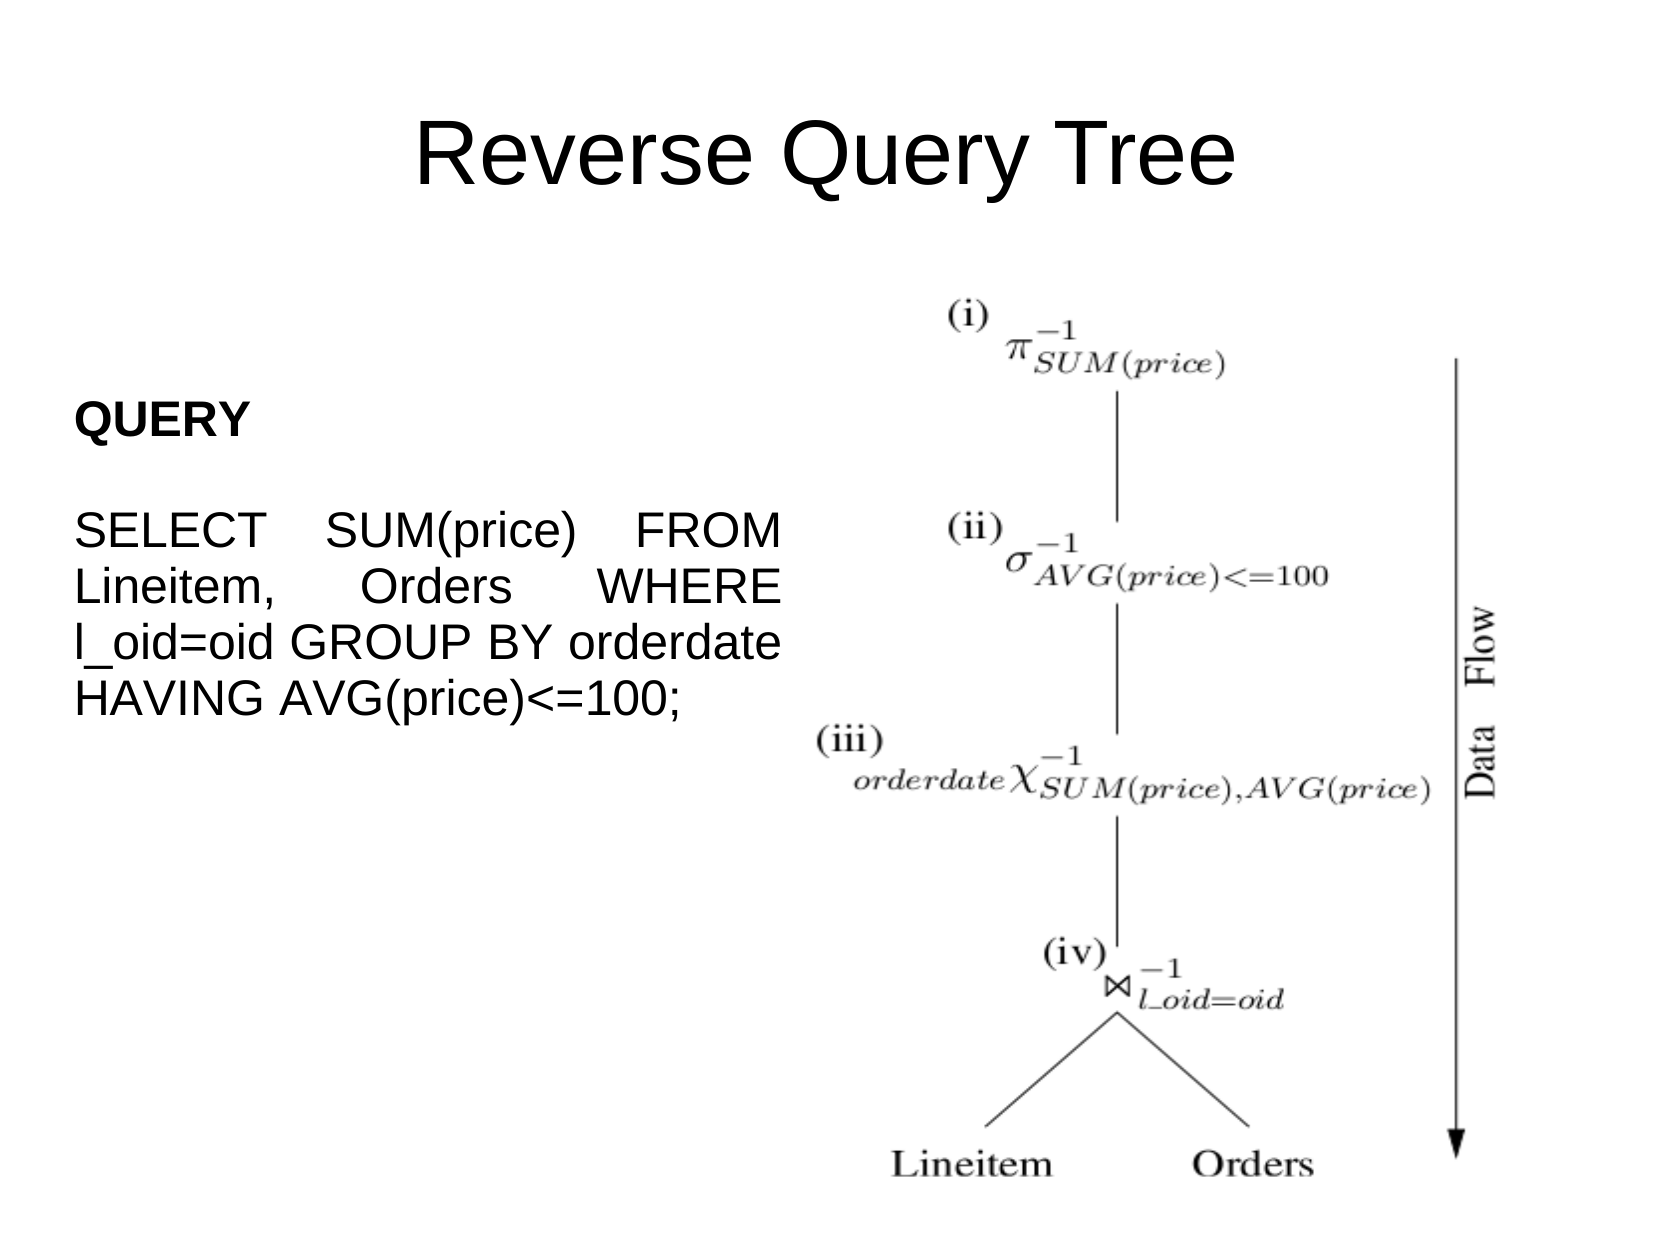

# Reverse Query Tree
QUERY
SELECT SUM(price) FROM Lineitem, Orders WHERE l_oid=oid GROUP BY orderdate HAVING AVG(price)<=100;